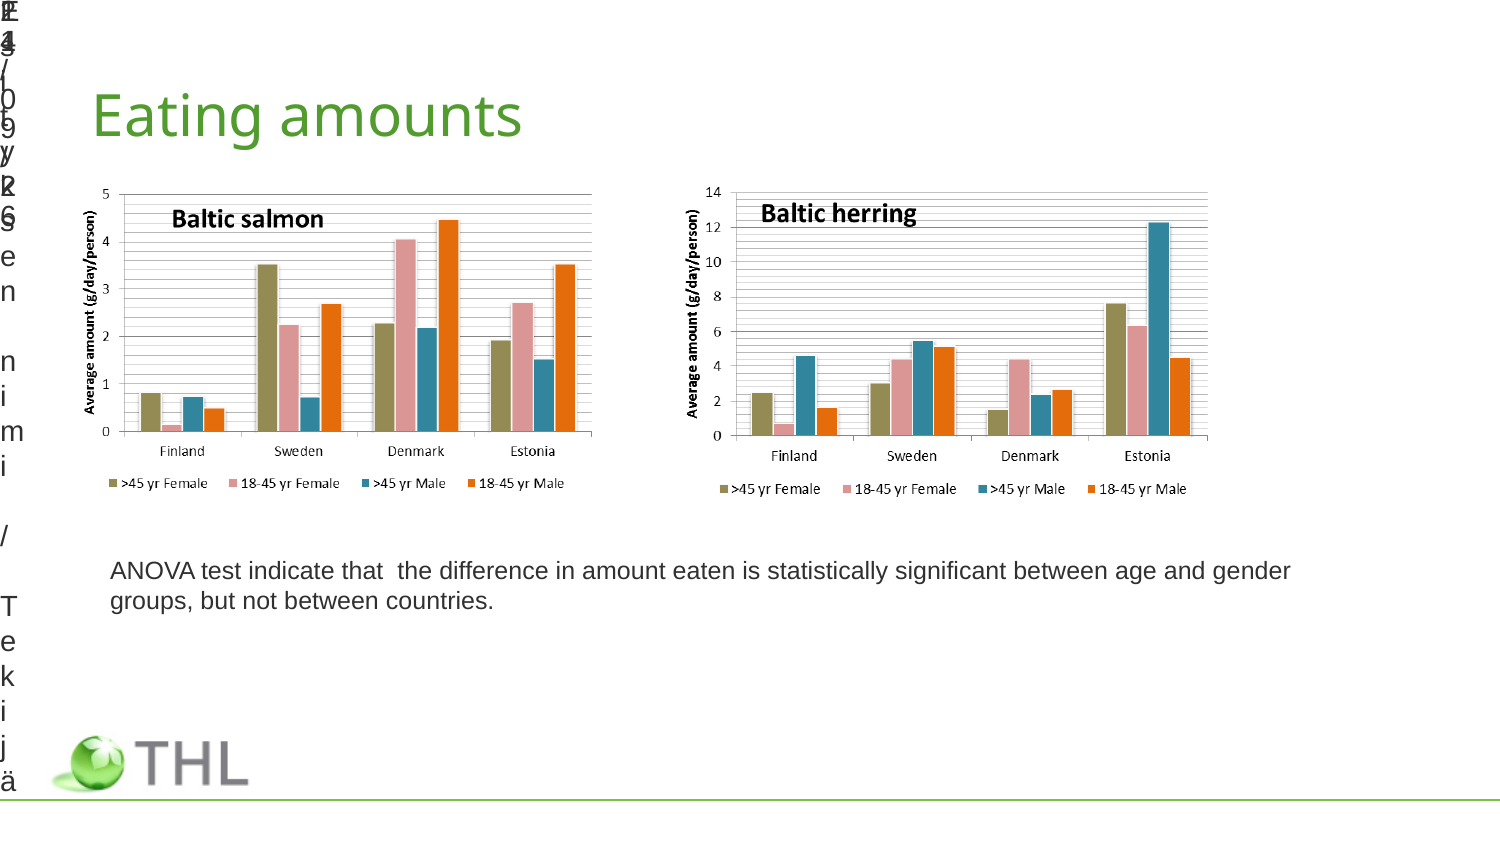

Esityksen nimi / Tekijä
# Eating amounts
ANOVA test indicate that  the difference in amount eaten is statistically significant between age and gender groups, but not between countries.